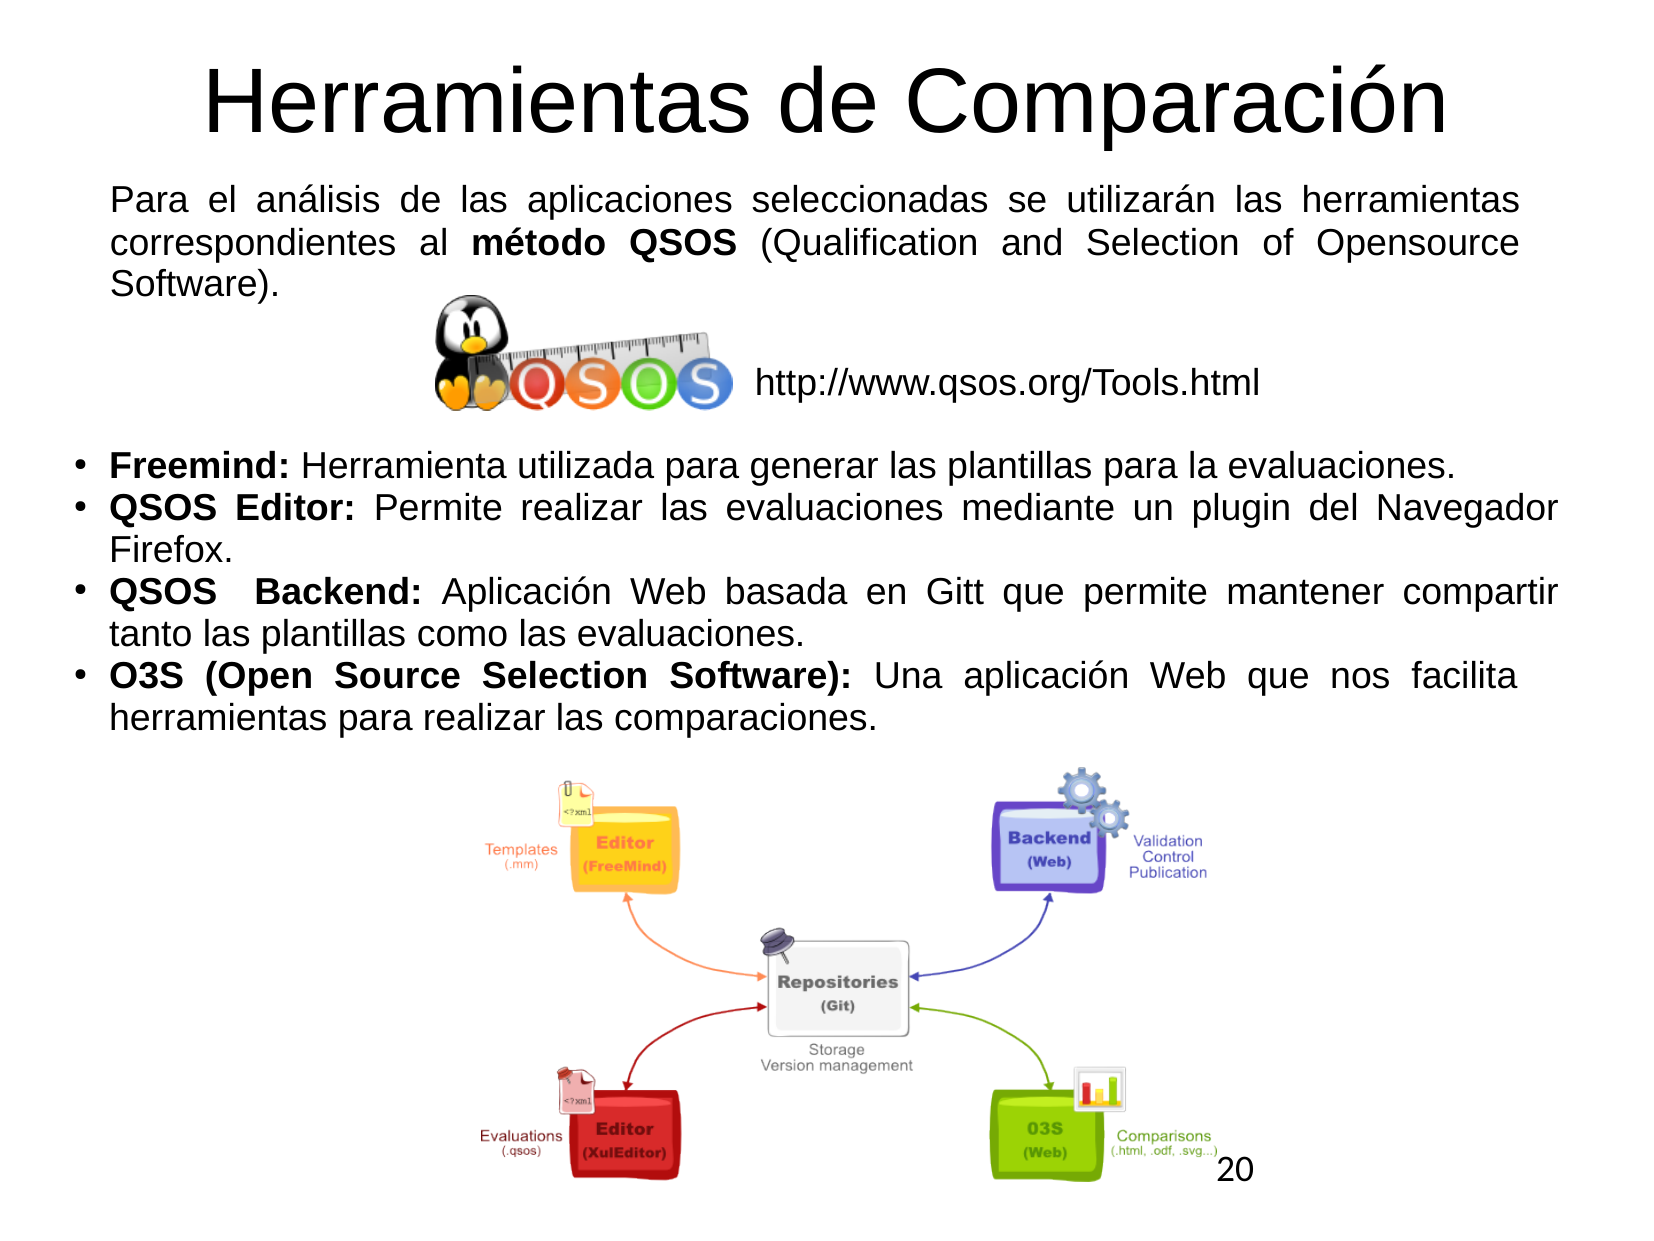

# Herramientas de Comparación
Para el análisis de las aplicaciones seleccionadas se utilizarán las herramientas correspondientes al método QSOS (Qualification and Selection of Opensource Software).
http://www.qsos.org/Tools.html
Freemind: Herramienta utilizada para generar las plantillas para la evaluaciones.
QSOS Editor: Permite realizar las evaluaciones mediante un plugin del Navegador Firefox.
QSOS Backend: Aplicación Web basada en Gitt que permite mantener compartir tanto las plantillas como las evaluaciones.
O3S (Open Source Selection Software): Una aplicación Web que nos facilita herramientas para realizar las comparaciones.